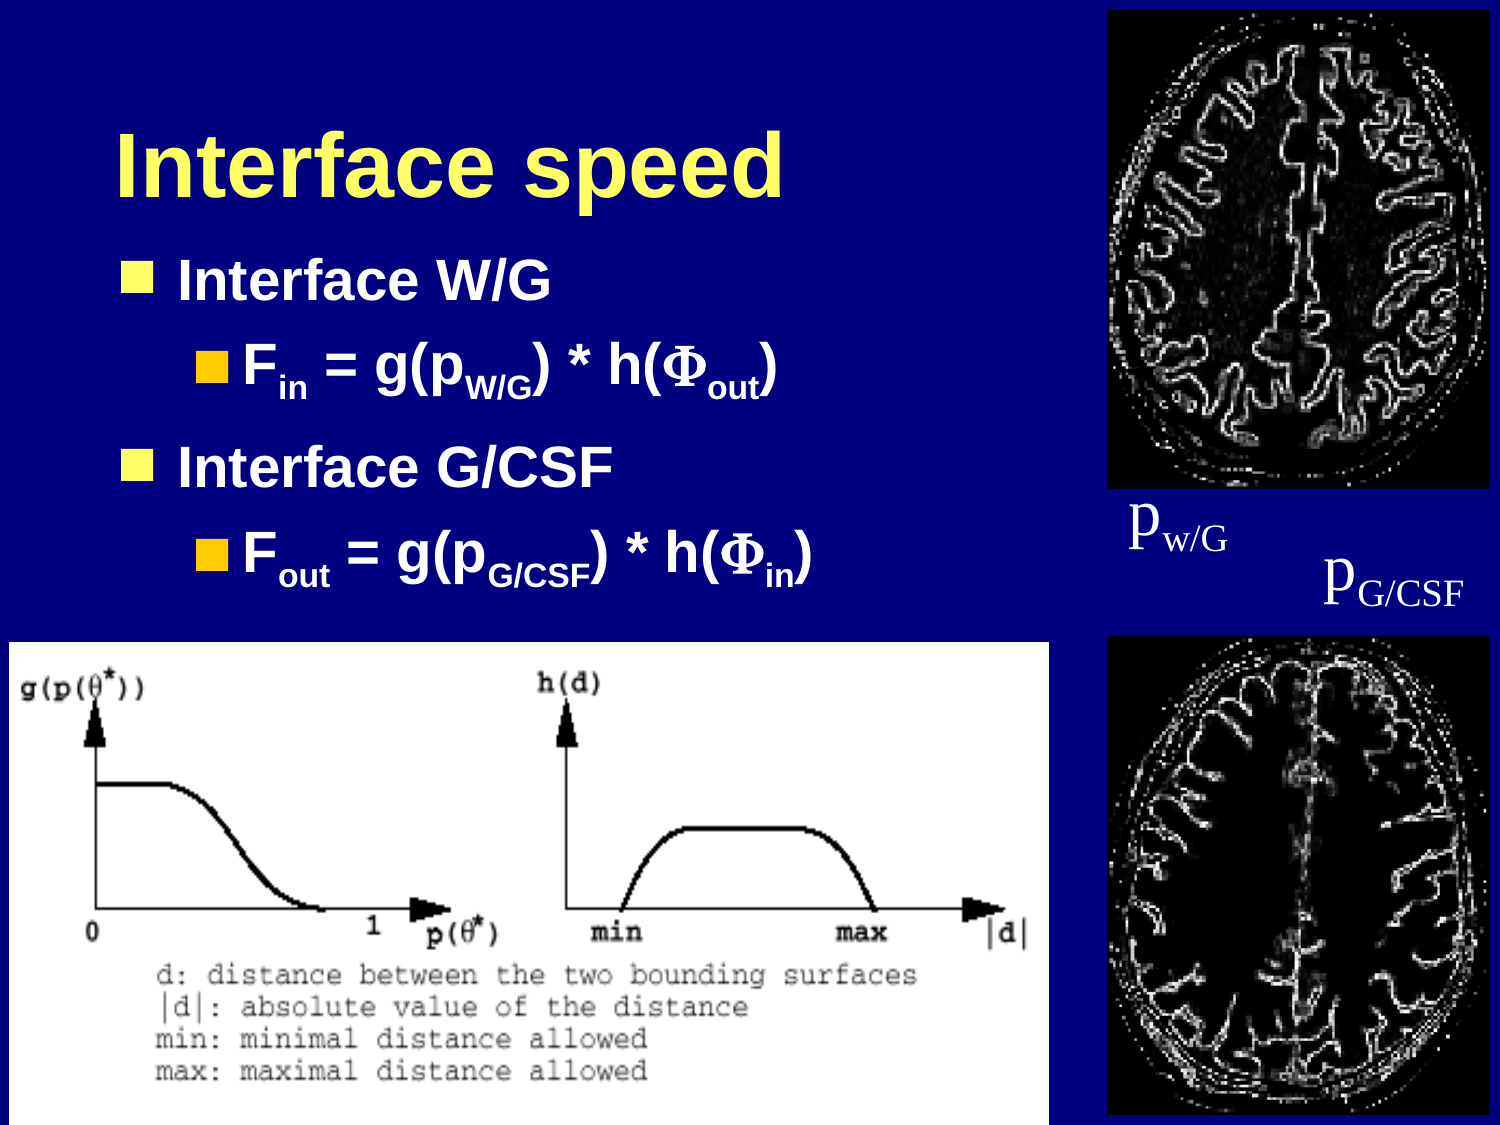

# Interface speed
Interface W/G
Fin = g(pW/G) * h(out)
Interface G/CSF
Fout = g(pG/CSF) * h(in)
 pw/G
 pG/CSF